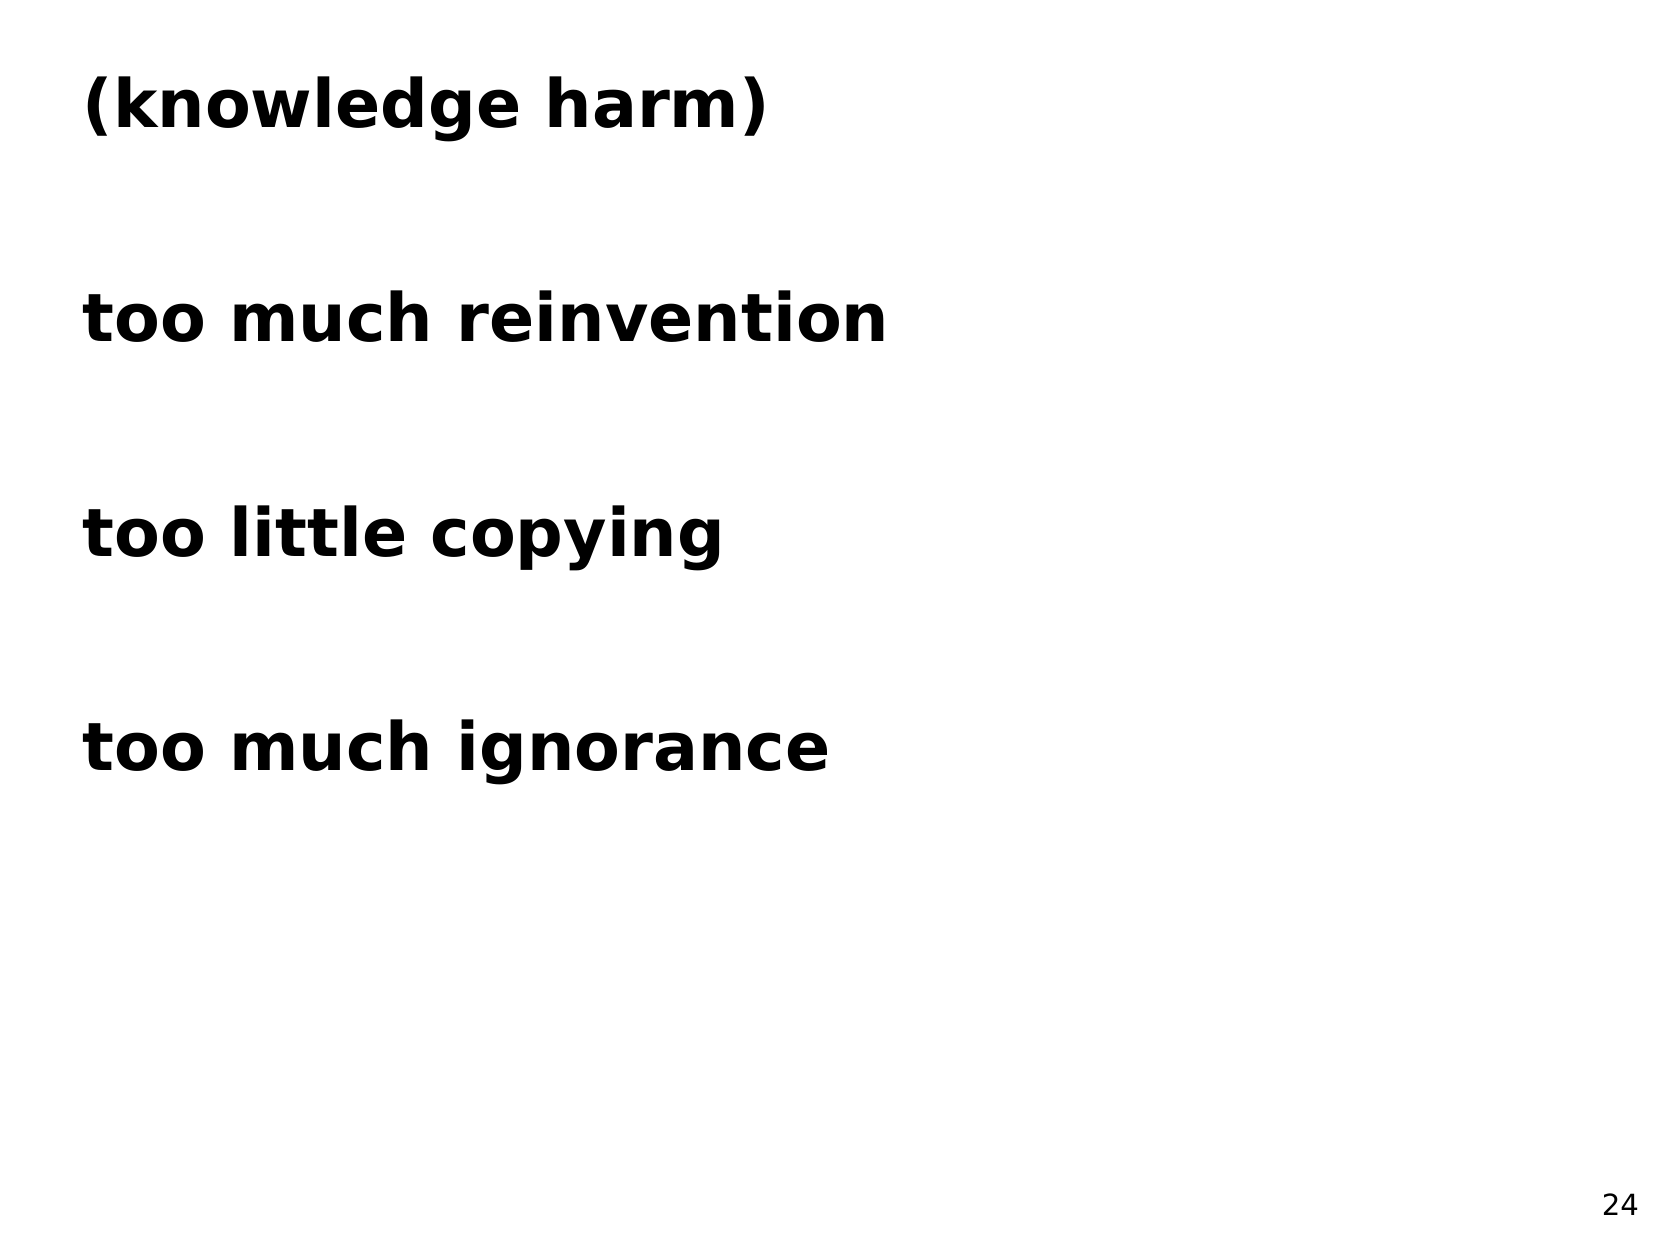

# (knowledge harm)
too much reinvention
too little copying
too much ignorance